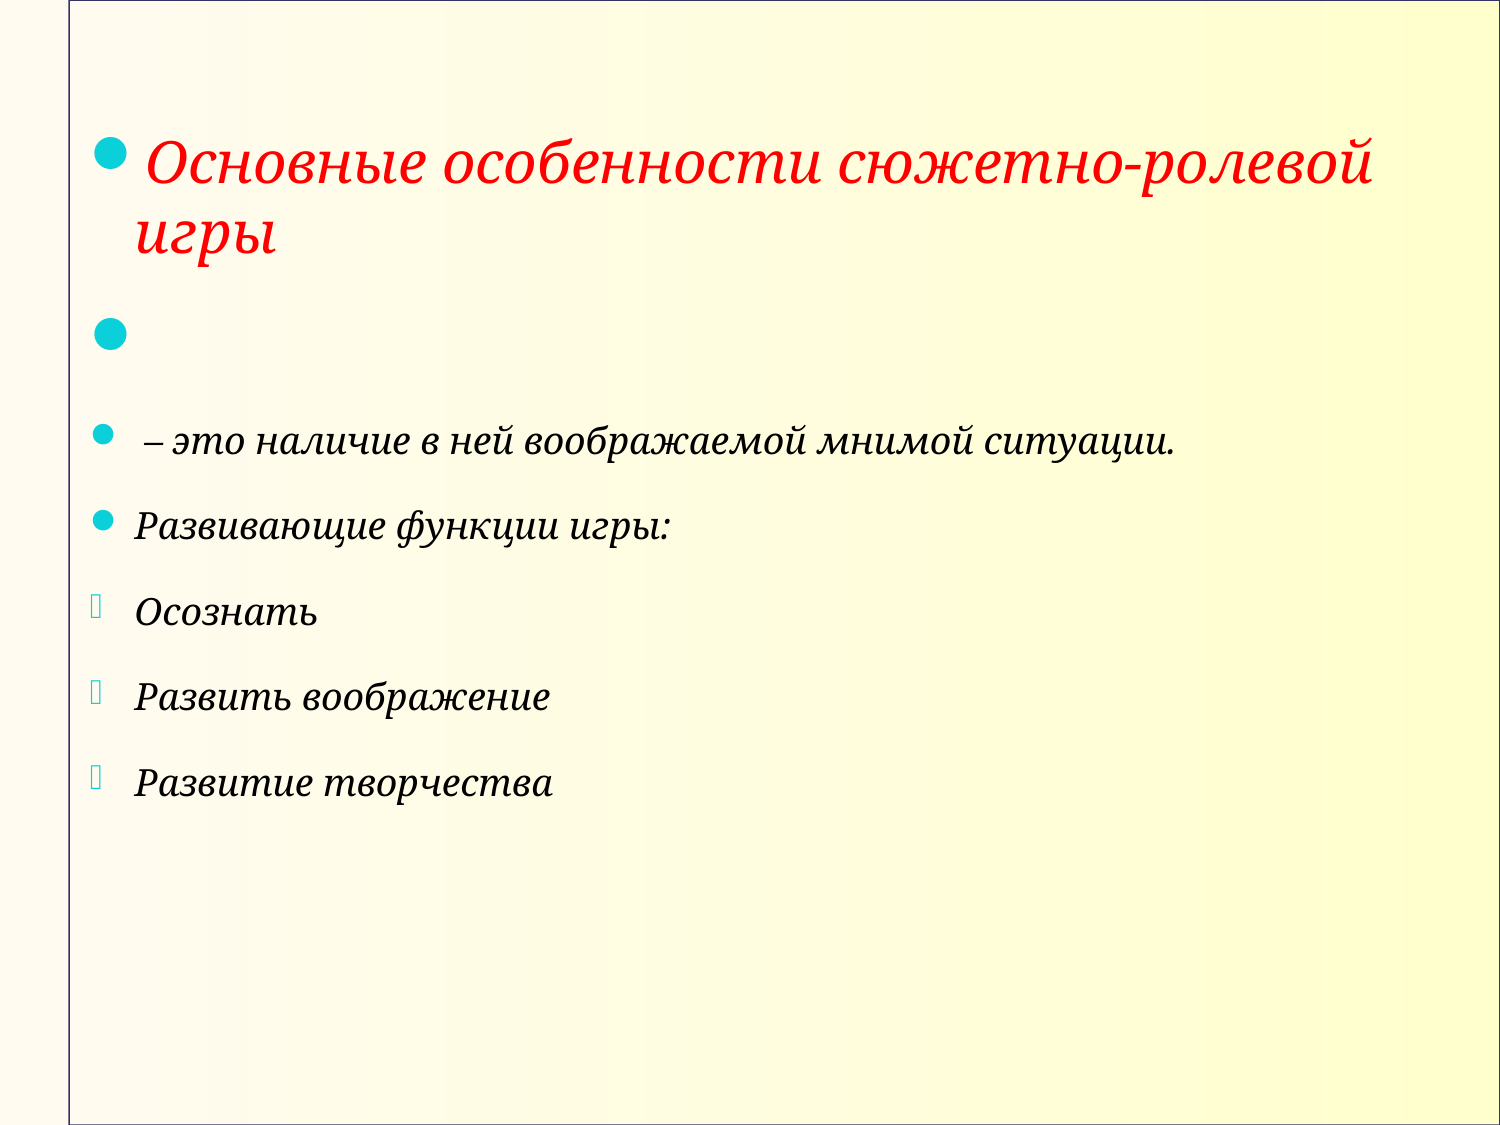

Основные особенности сюжетно-ролевой игры
 – это наличие в ней воображаемой мнимой ситуации.
Развивающие функции игры:
Осознать
Развить воображение
Развитие творчества